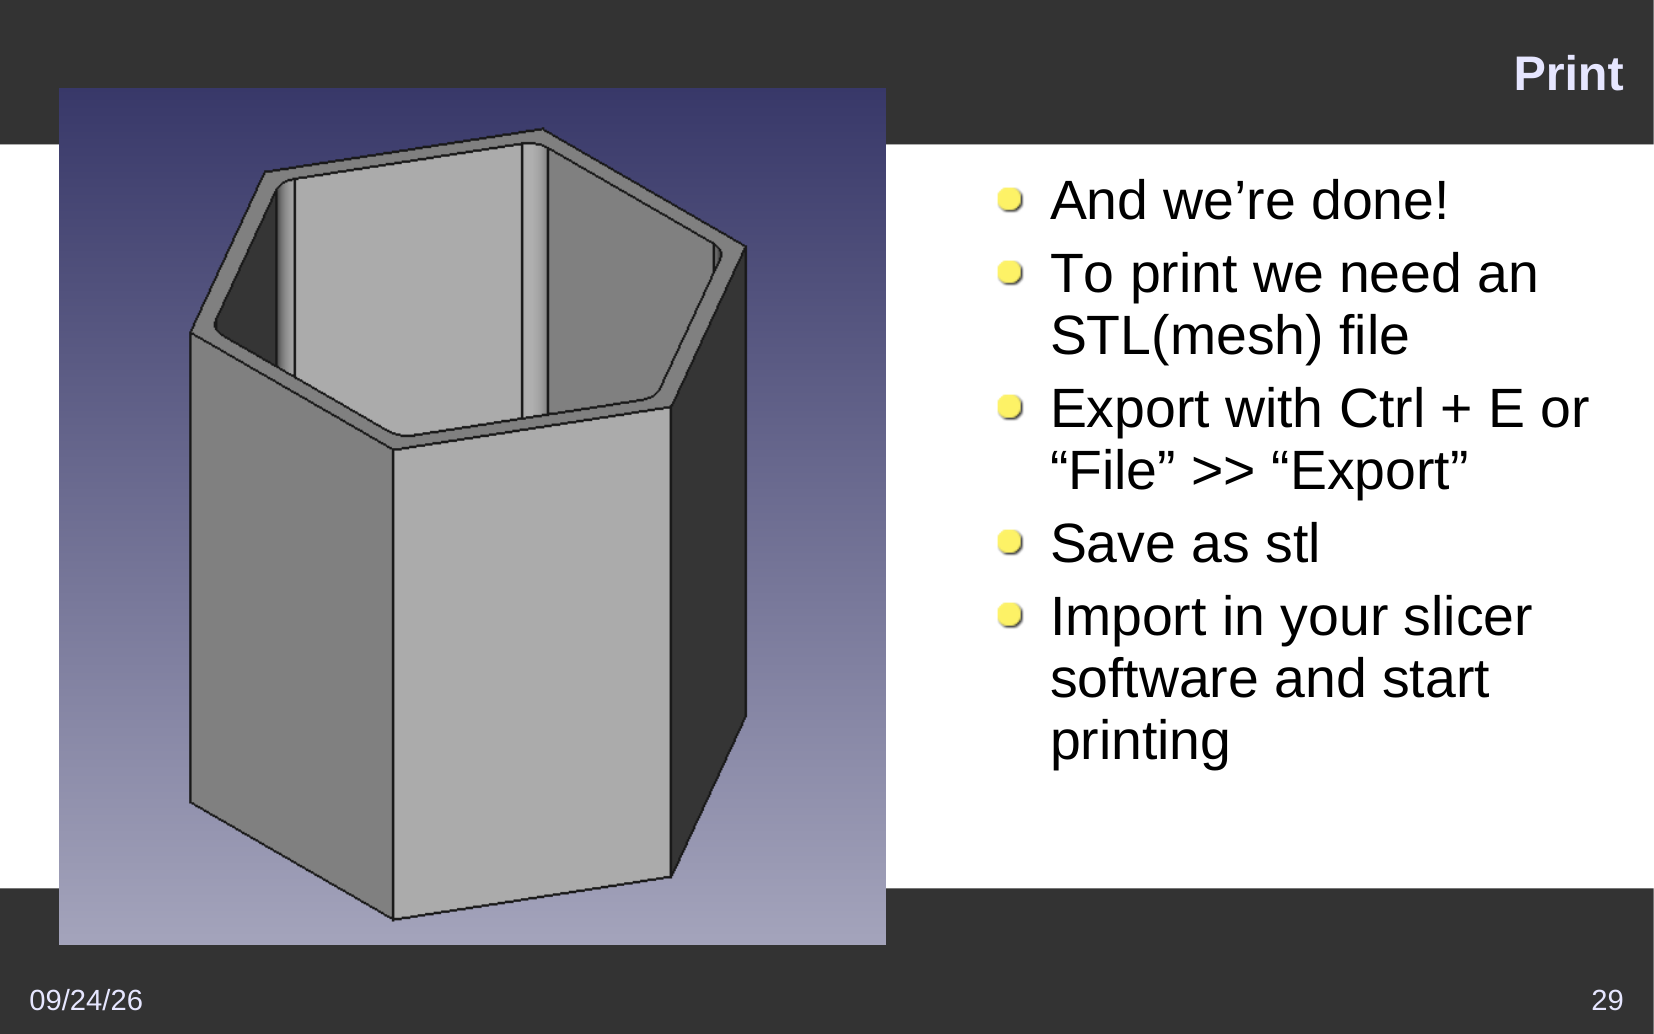

# Print
And we’re done!
To print we need an STL(mesh) file
Export with Ctrl + E or “File” >> “Export”
Save as stl
Import in your slicer software and start printing
29